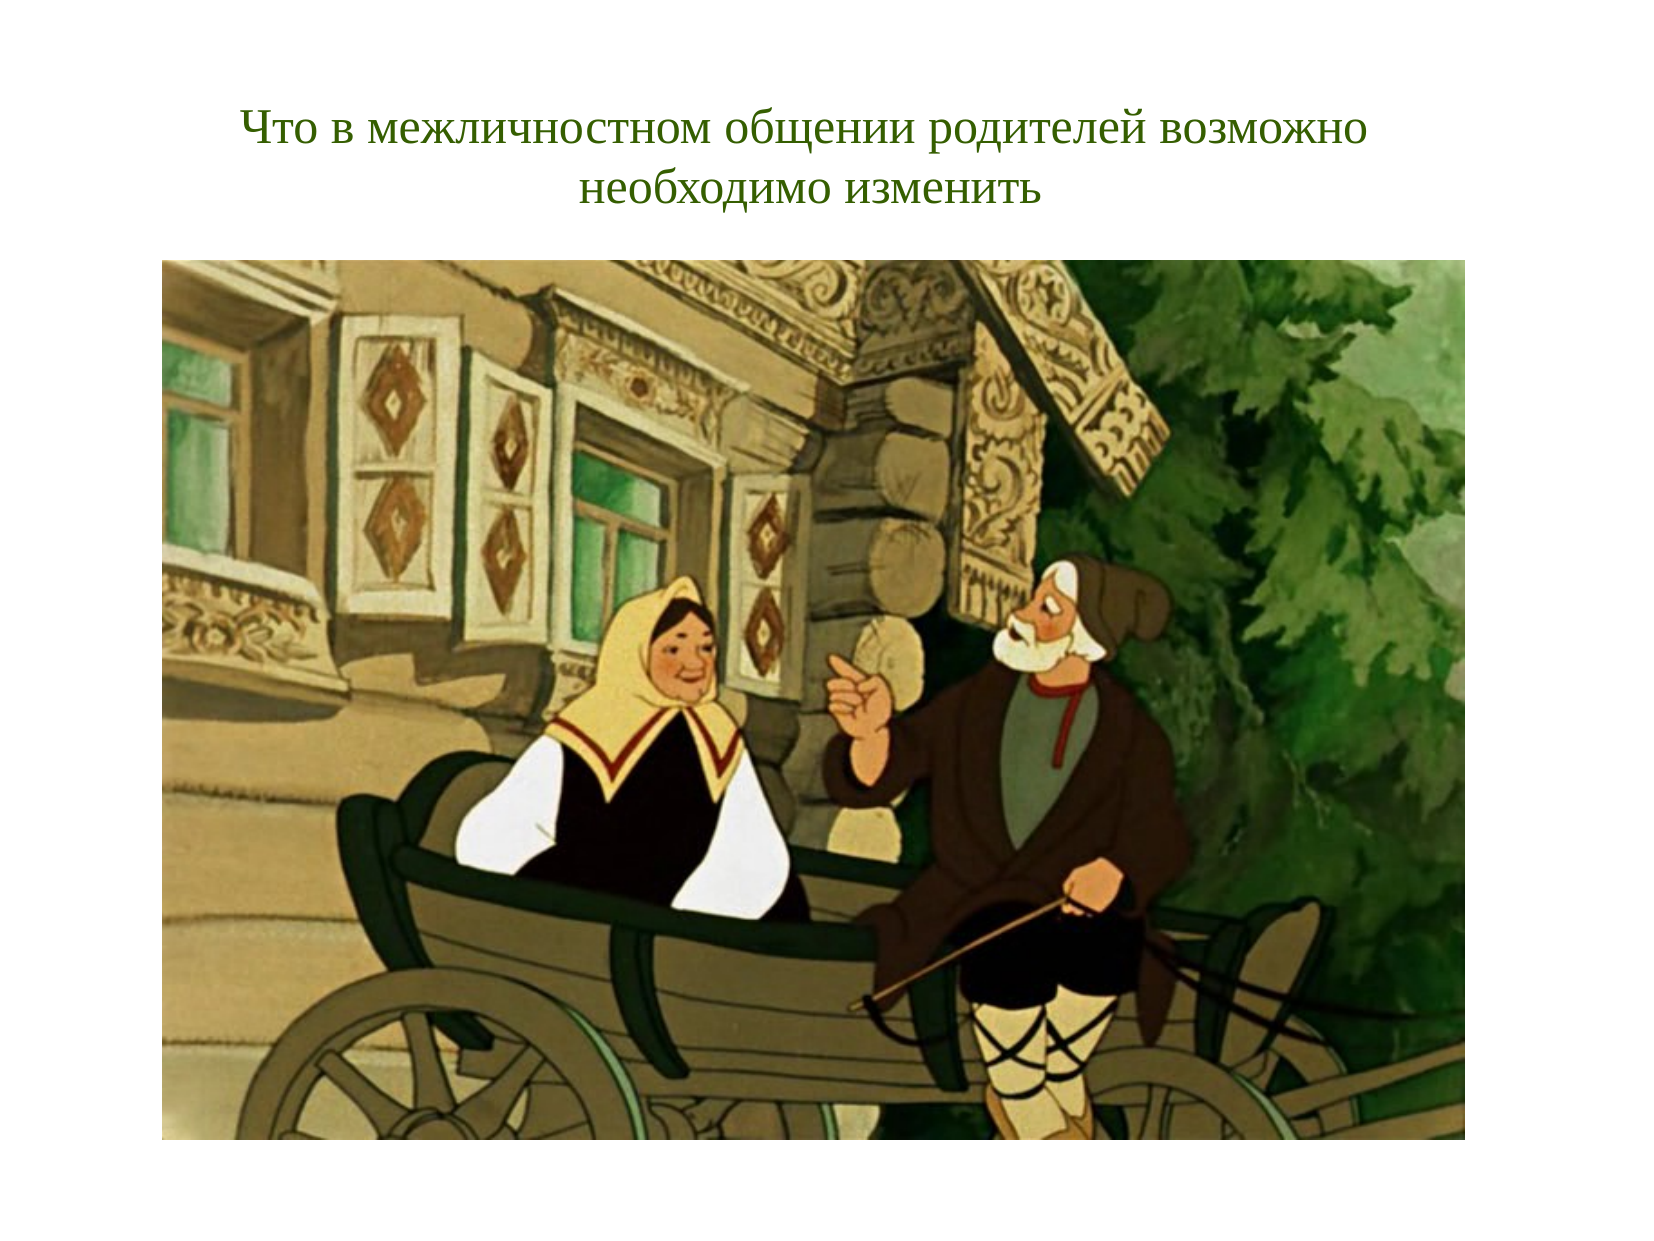

# Что в межличностном общении родителей возможно необходимо изменить